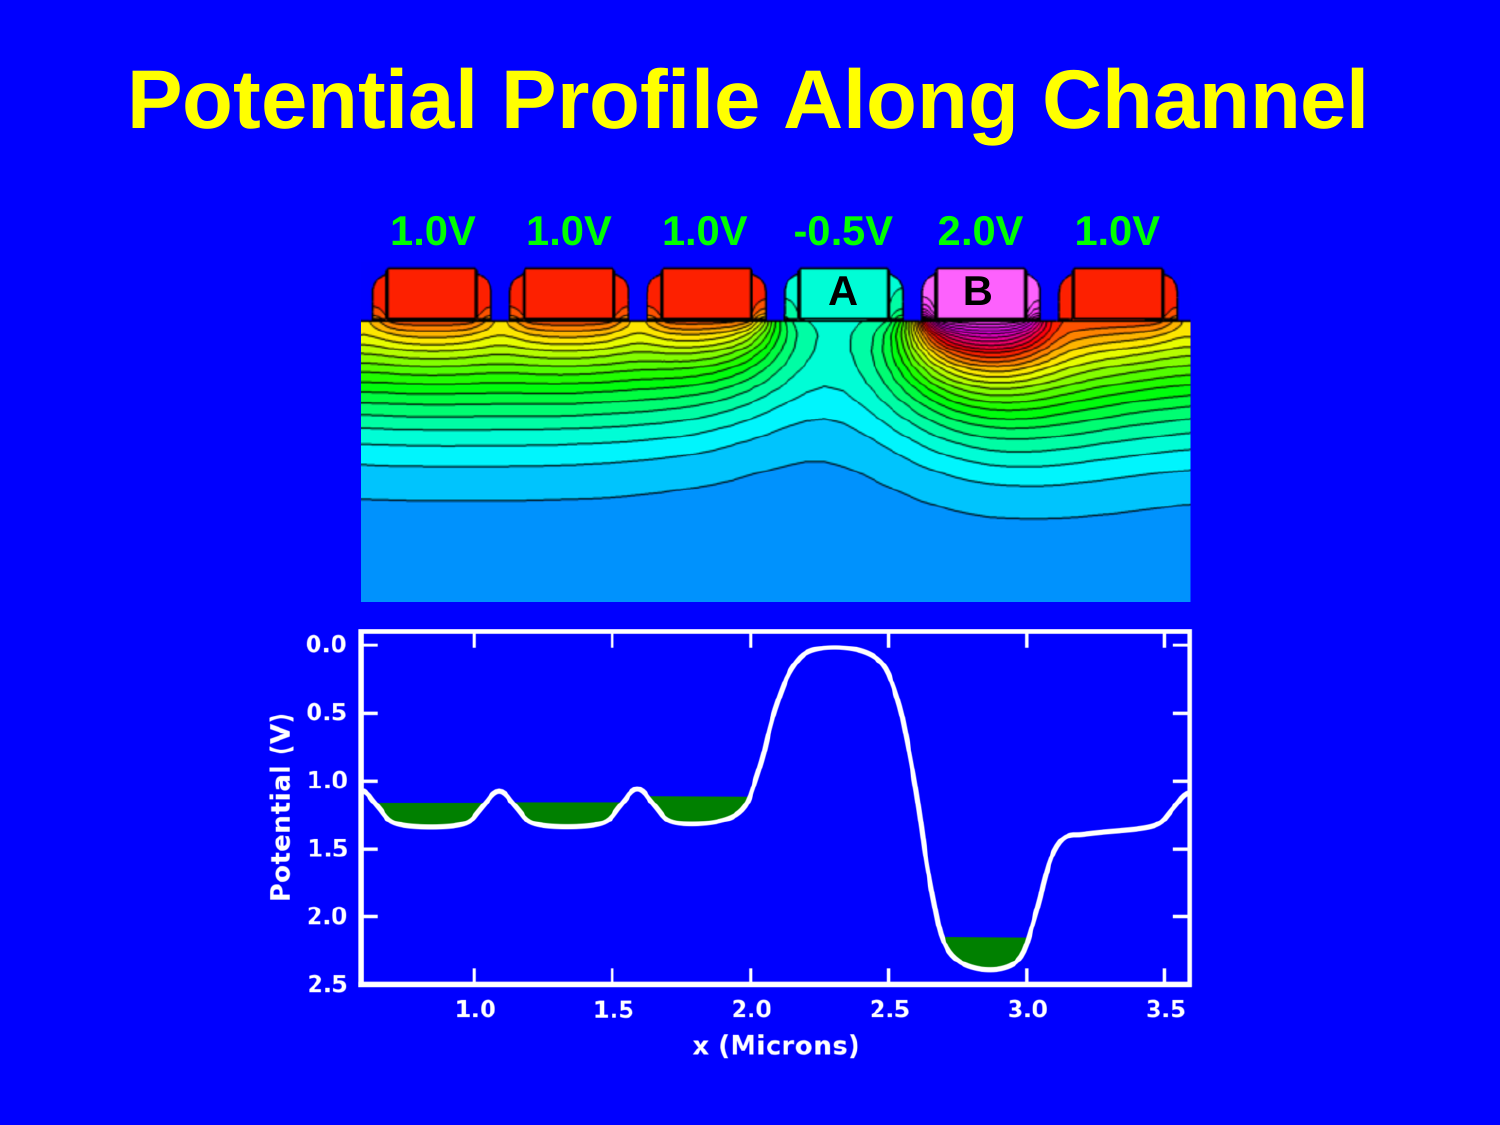

# Potential Profile Along Channel
1.0V
1.0V
1.0V
-0.5V
2.0V
1.0V
A
B